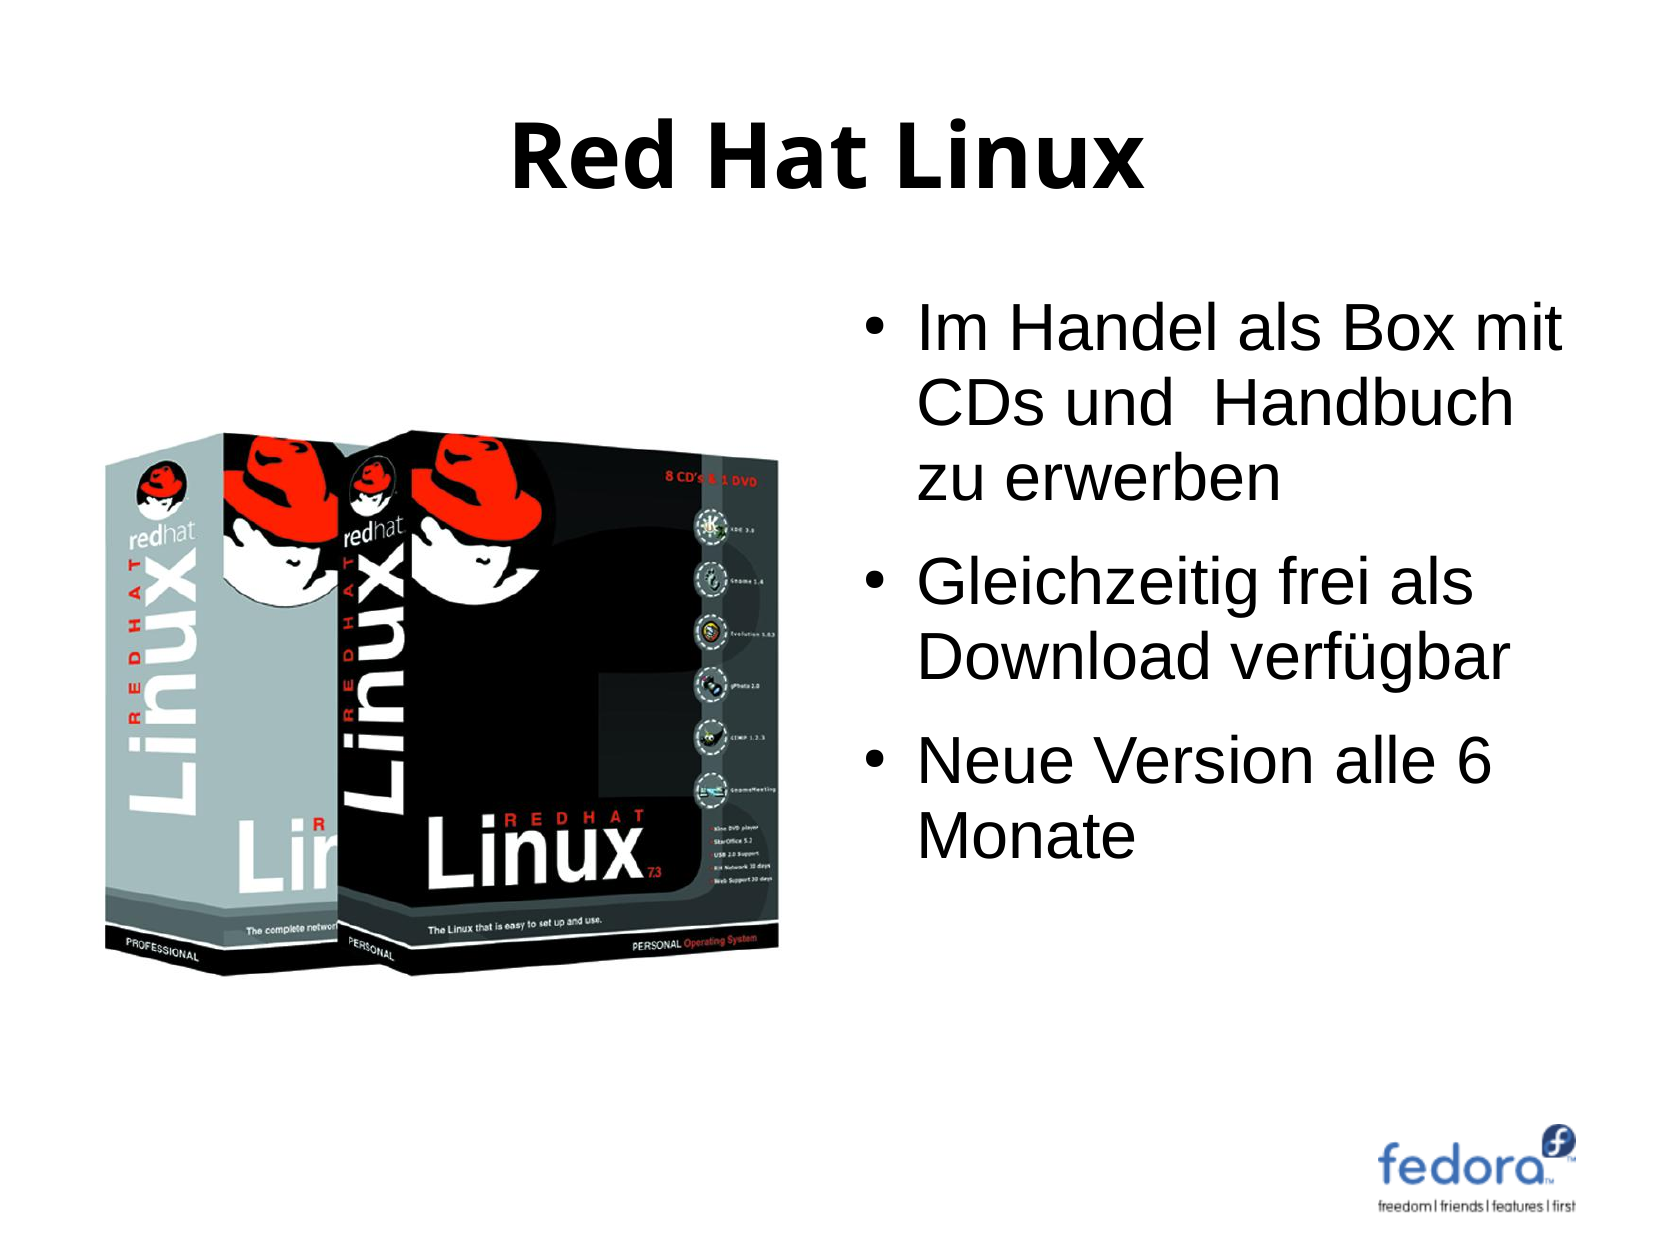

# Red Hat Linux
Im Handel als Box mit CDs und Handbuch zu erwerben
Gleichzeitig frei als Download verfügbar
Neue Version alle 6 Monate